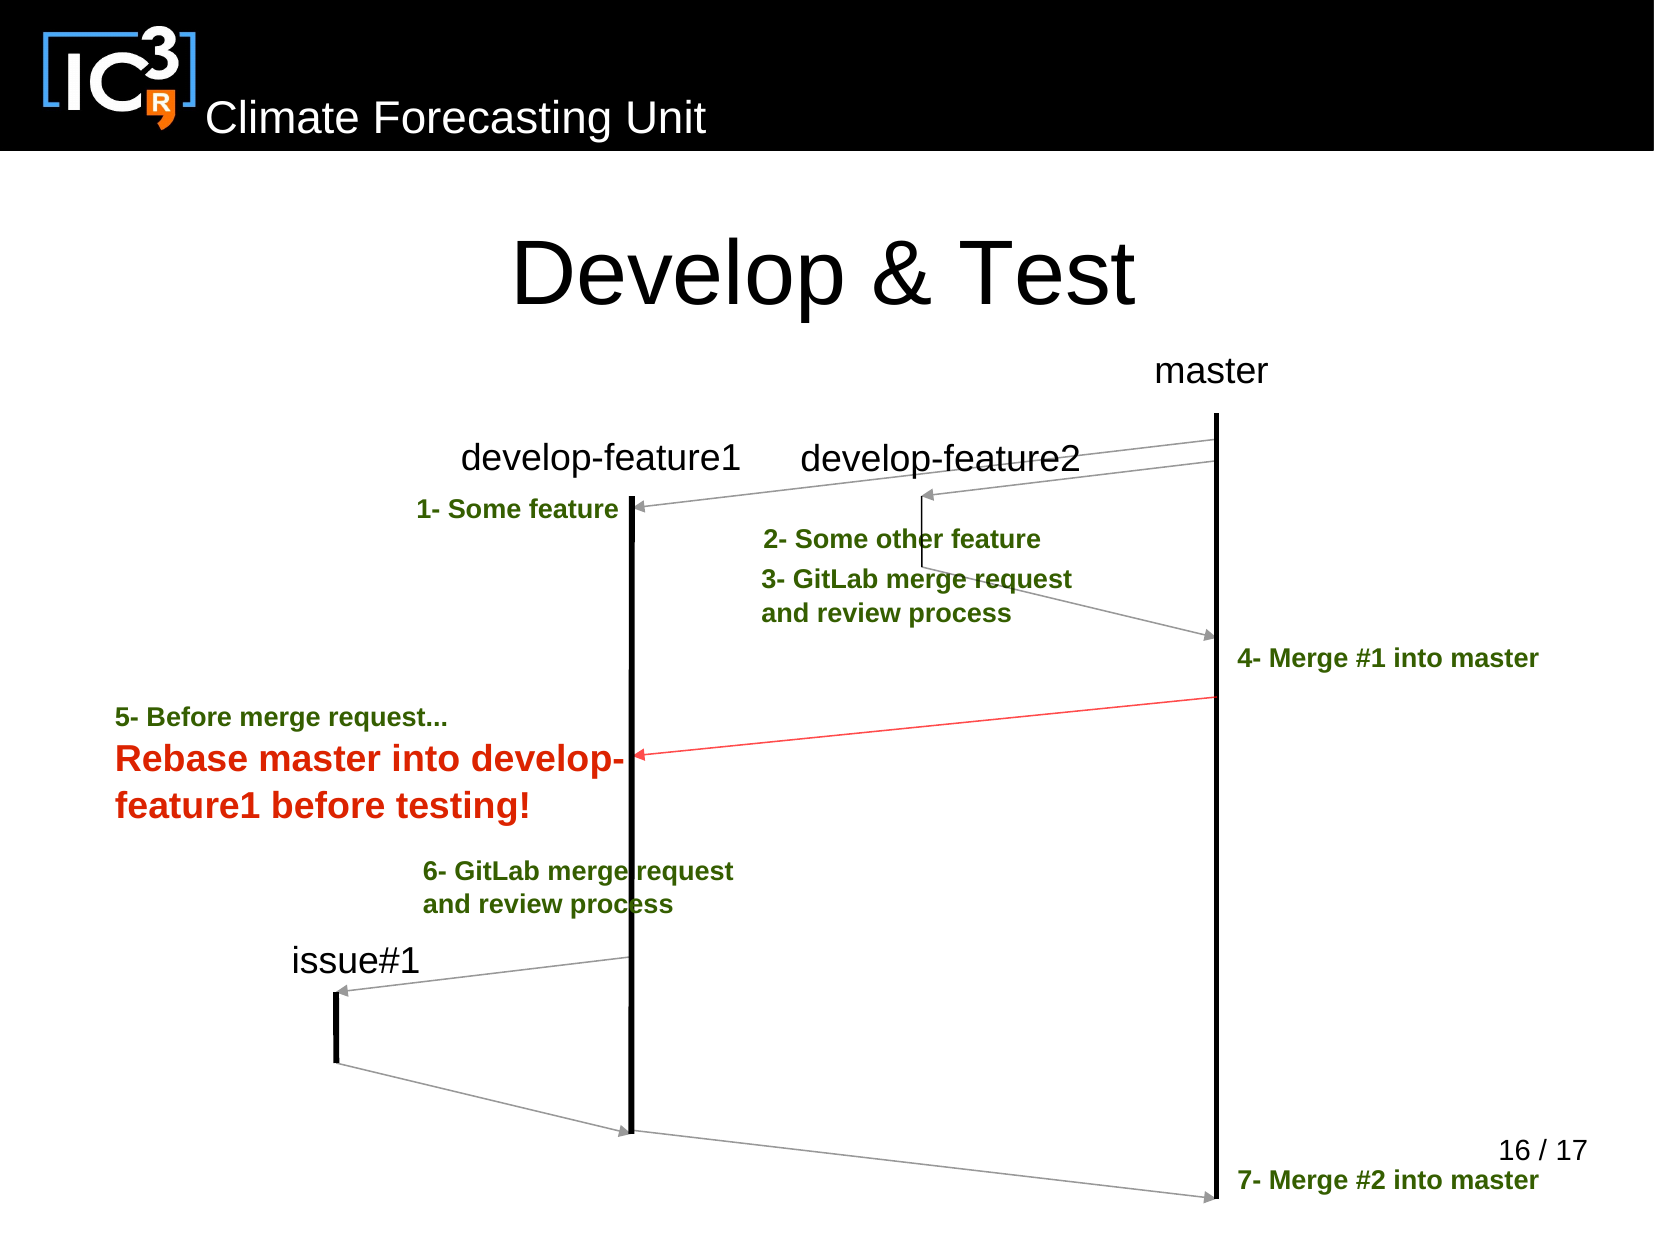

Develop & Test
master
develop-feature1
develop-feature2
1- Some feature
2- Some other feature
3- GitLab merge request
and review process
4- Merge #1 into master
5- Before merge request...
Rebase master into develop-feature1 before testing!
6- GitLab merge request
and review process
issue#1
16
7- Merge #2 into master